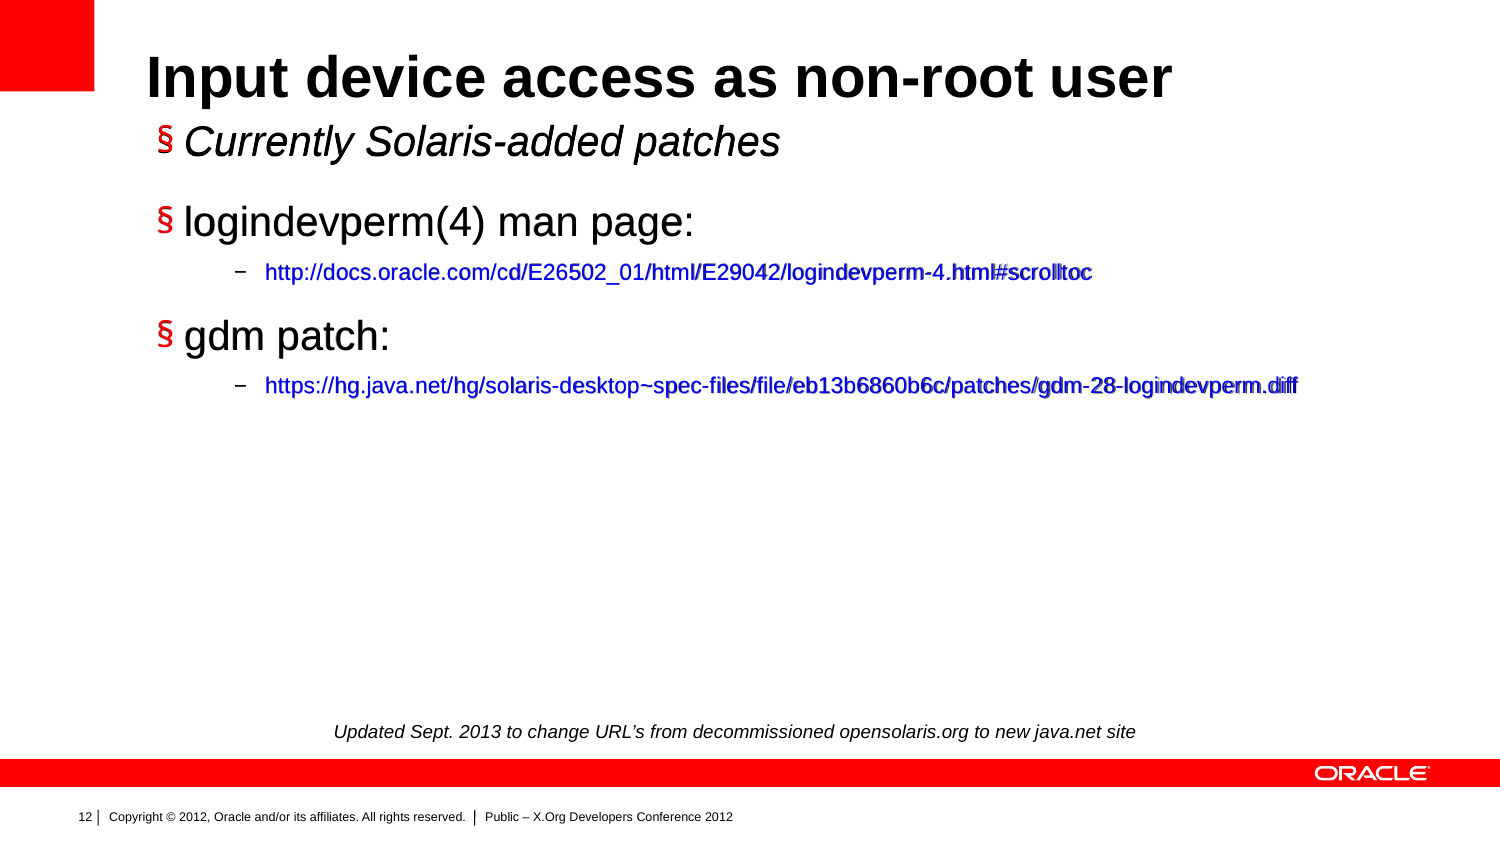

# Input device access as non-root user
Currently Solaris-added patches
logindevperm(4) man page:
http://docs.oracle.com/cd/E26502_01/html/E29042/logindevperm-4.html#scrolltoc
gdm patch:
https://hg.java.net/hg/solaris-desktop~spec-files/file/eb13b6860b6c/patches/gdm-28-logindevperm.diff
Updated Sept. 2013 to change URL’s from decommissioned opensolaris.org to new java.net site